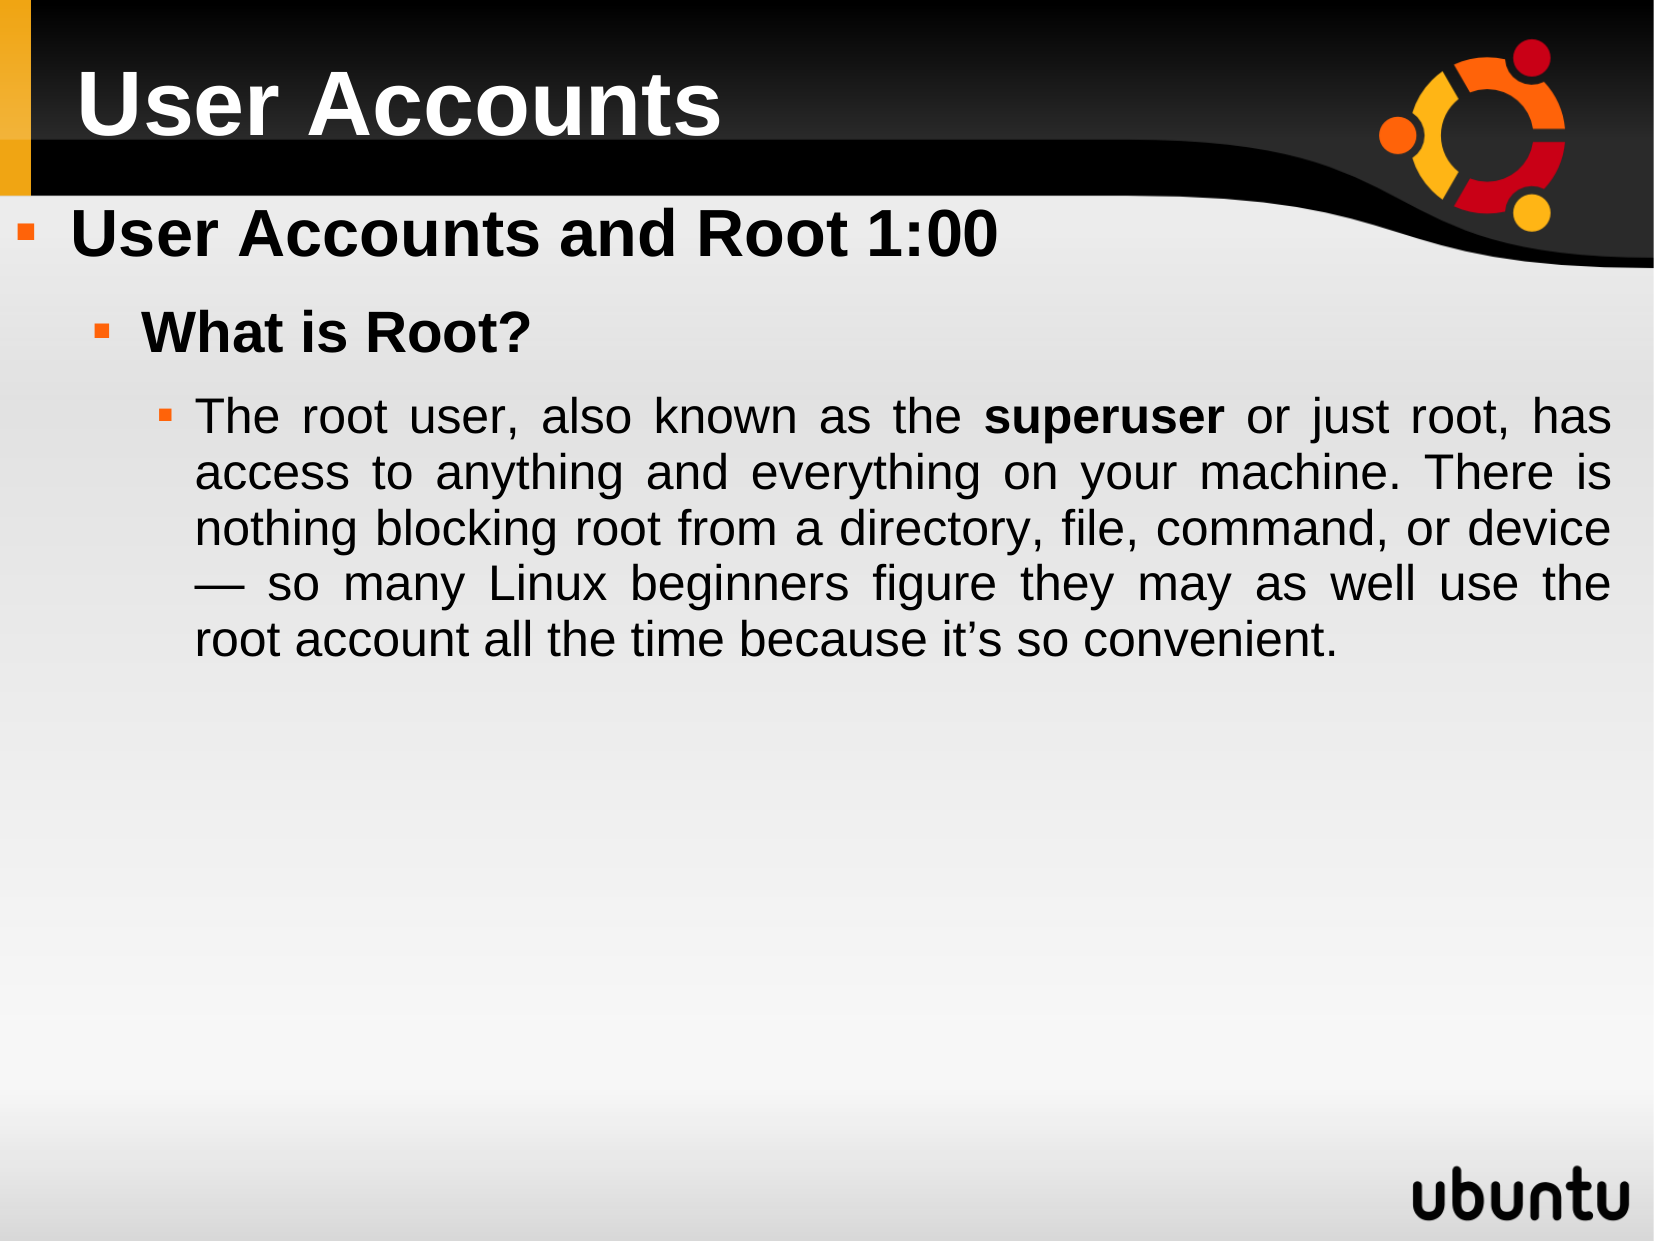

# User Accounts
User Accounts and Root 1:00
What is Root?
The root user, also known as the superuser or just root, has access to anything and everything on your machine. There is nothing blocking root from a directory, file, command, or device — so many Linux beginners figure they may as well use the root account all the time because it’s so convenient.